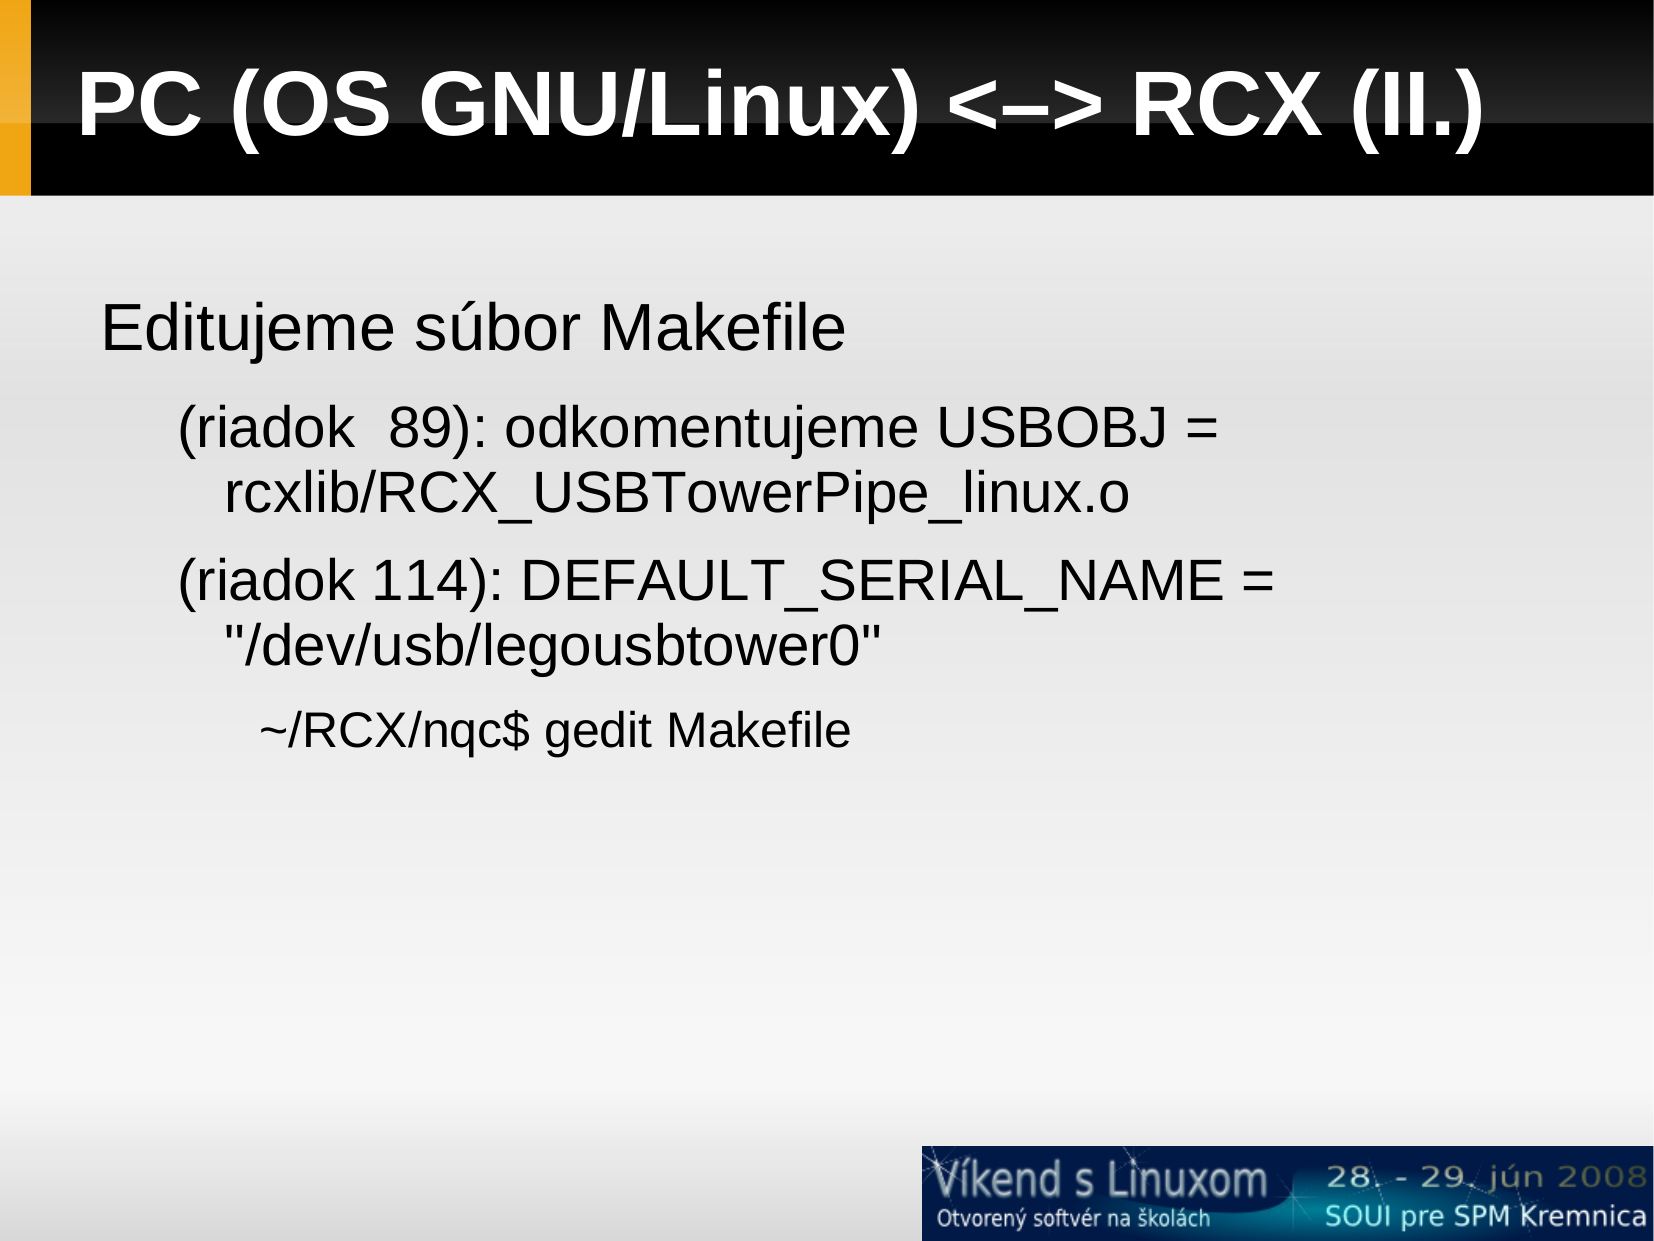

# PC (OS GNU/Linux) <–> RCX (II.)
Editujeme súbor Makefile
(riadok 89): odkomentujeme USBOBJ = rcxlib/RCX_USBTowerPipe_linux.o
(riadok 114): DEFAULT_SERIAL_NAME = "/dev/usb/legousbtower0"
~/RCX/nqc$ gedit Makefile